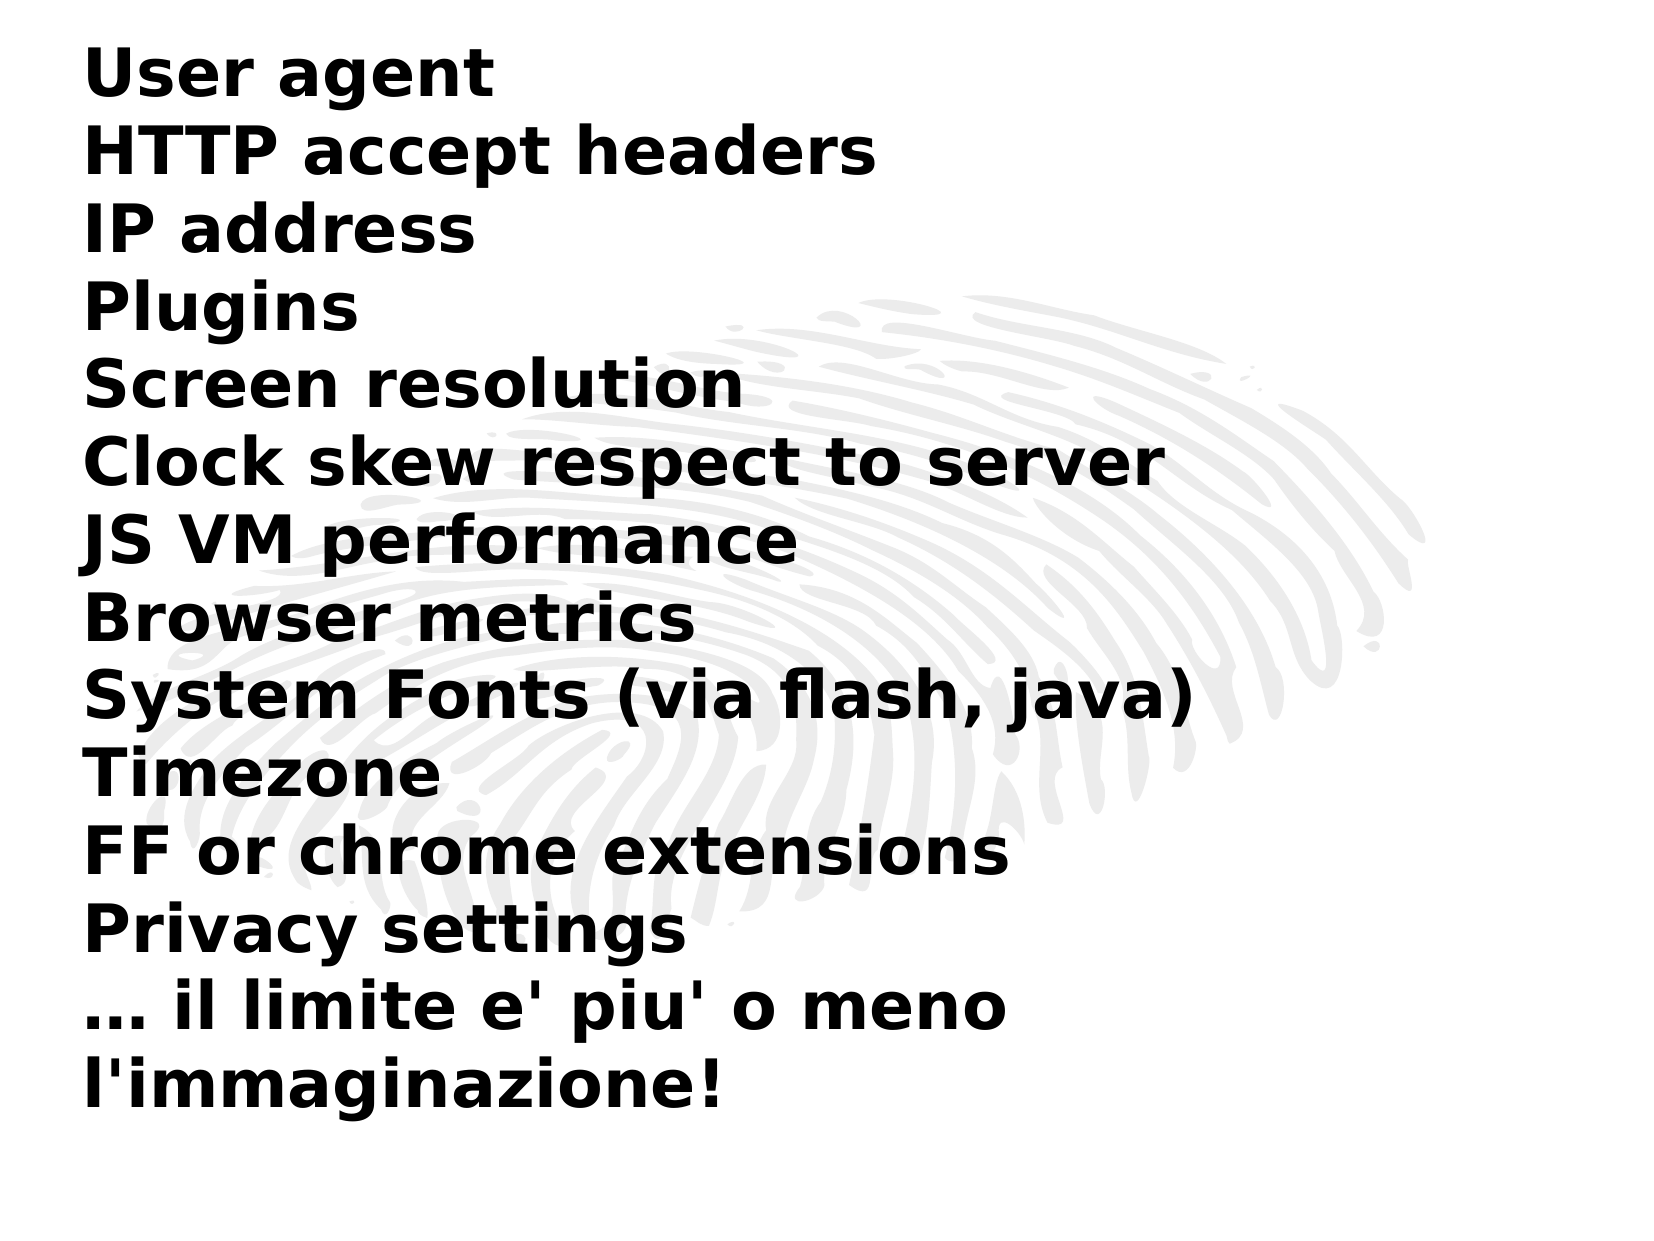

# User agent
HTTP accept headers
IP address
Plugins
Screen resolution
Clock skew respect to server
JS VM performance
Browser metrics
System Fonts (via flash, java)
Timezone
FF or chrome extensions
Privacy settings
… il limite e' piu' o meno l'immaginazione!